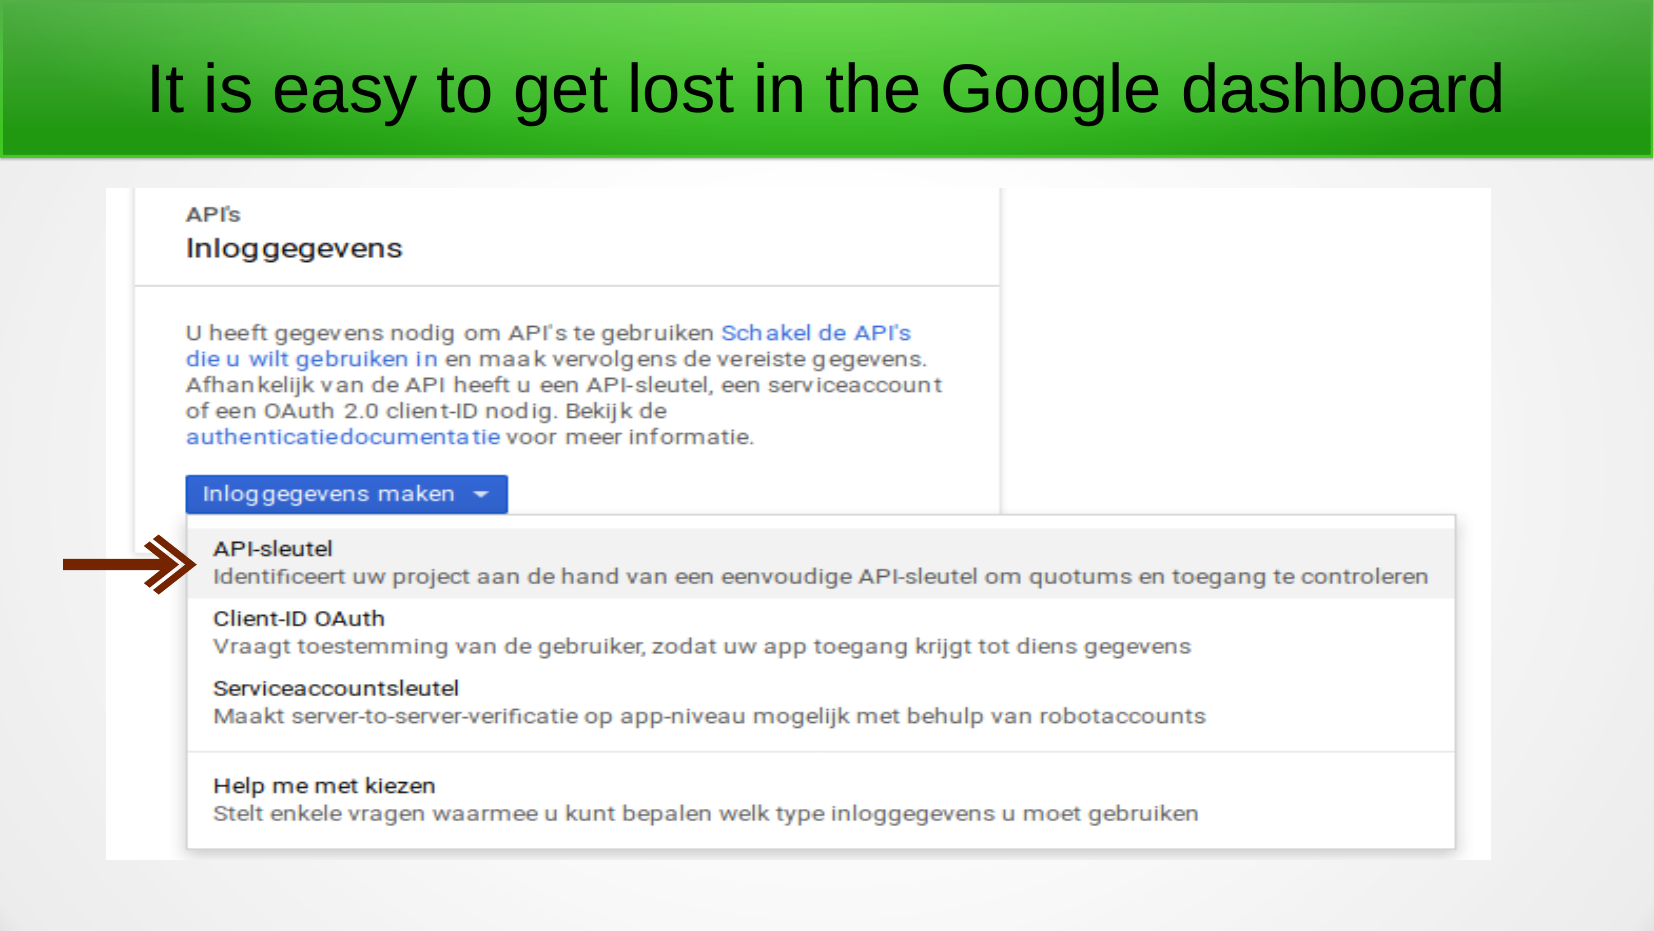

# It is easy to get lost in the Google dashboard